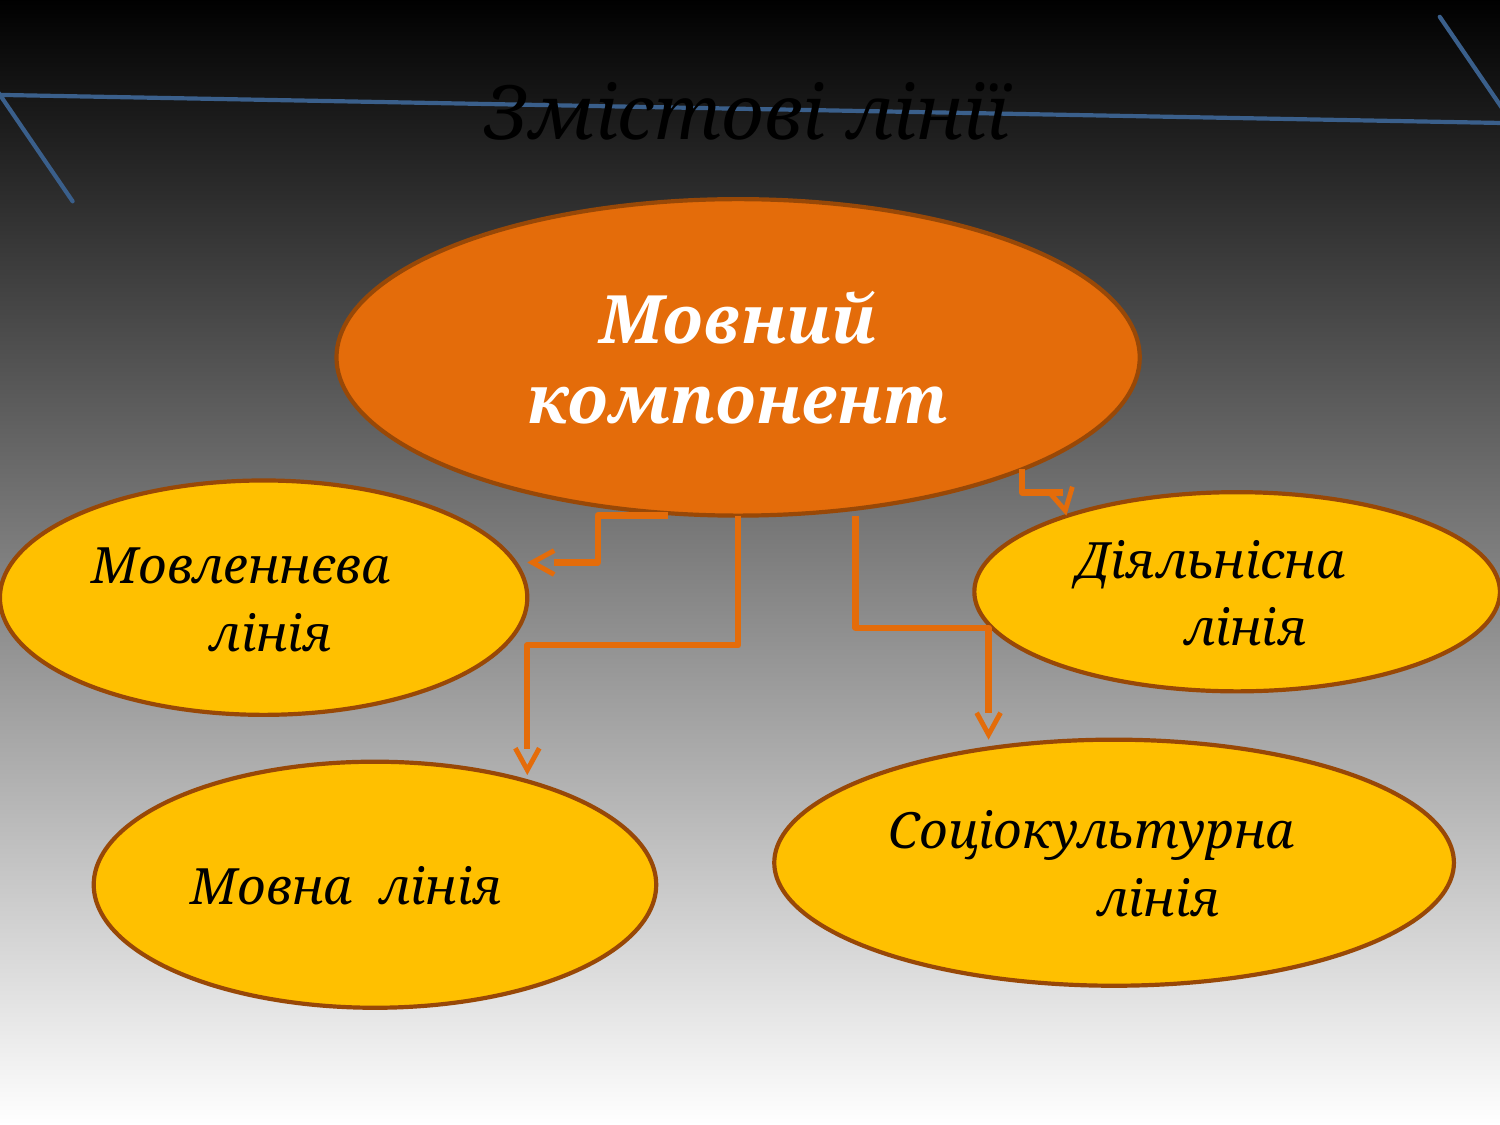

Змістові лінії
#
Мовний компонент
Мовленнєва
 лінія
 Діяльнісна
 лінія
Соціокультурна
 лінія
Мовна лінія